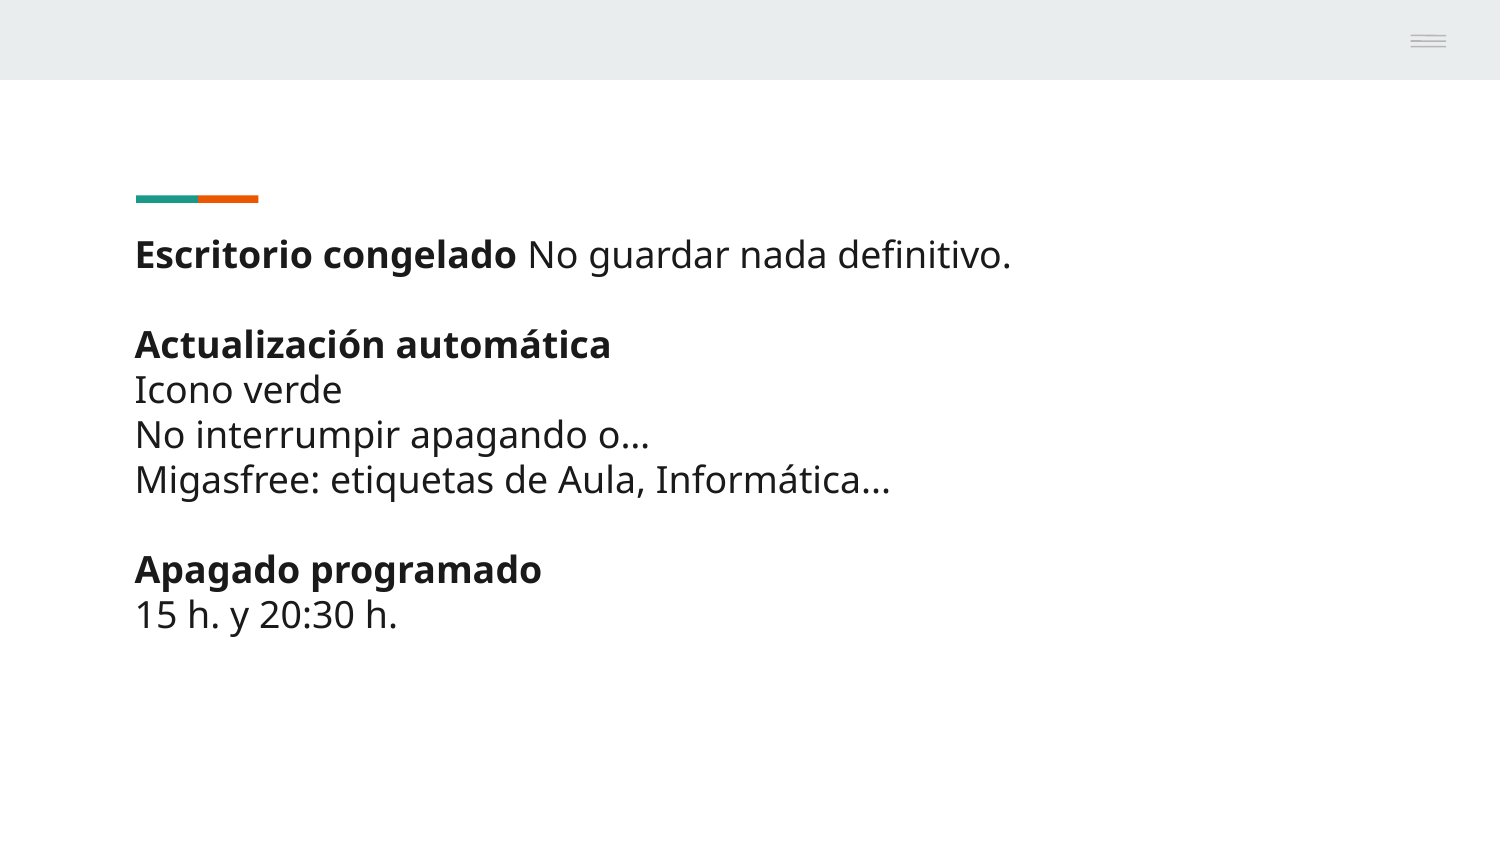

# Escritorio congelado No guardar nada definitivo. Actualización automática Icono verde No interrumpir apagando o… Migasfree: etiquetas de Aula, Informática... Apagado programado 15 h. y 20:30 h.